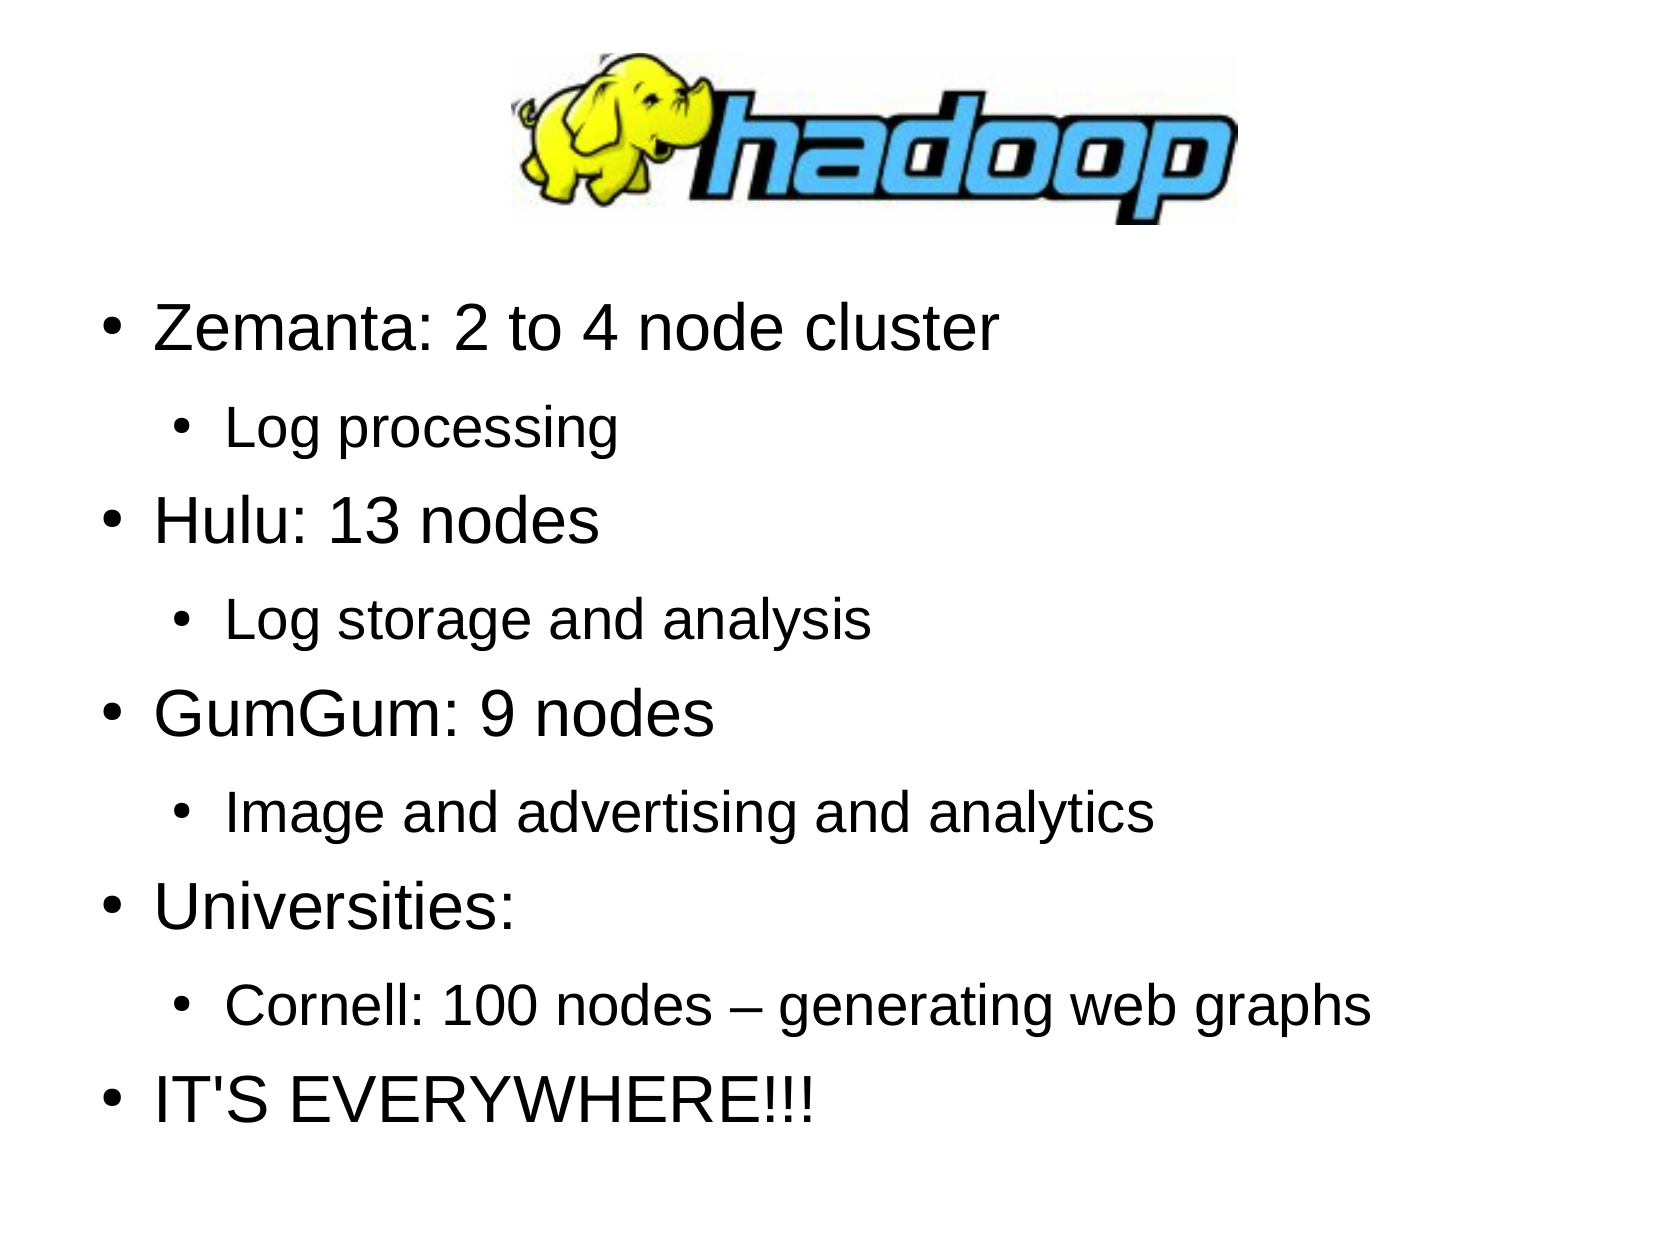

# Zemanta: 2 to 4 node cluster
Log processing
Hulu: 13 nodes
Log storage and analysis
GumGum: 9 nodes
Image and advertising and analytics
Universities:
Cornell: 100 nodes – generating web graphs
IT'S EVERYWHERE!!!